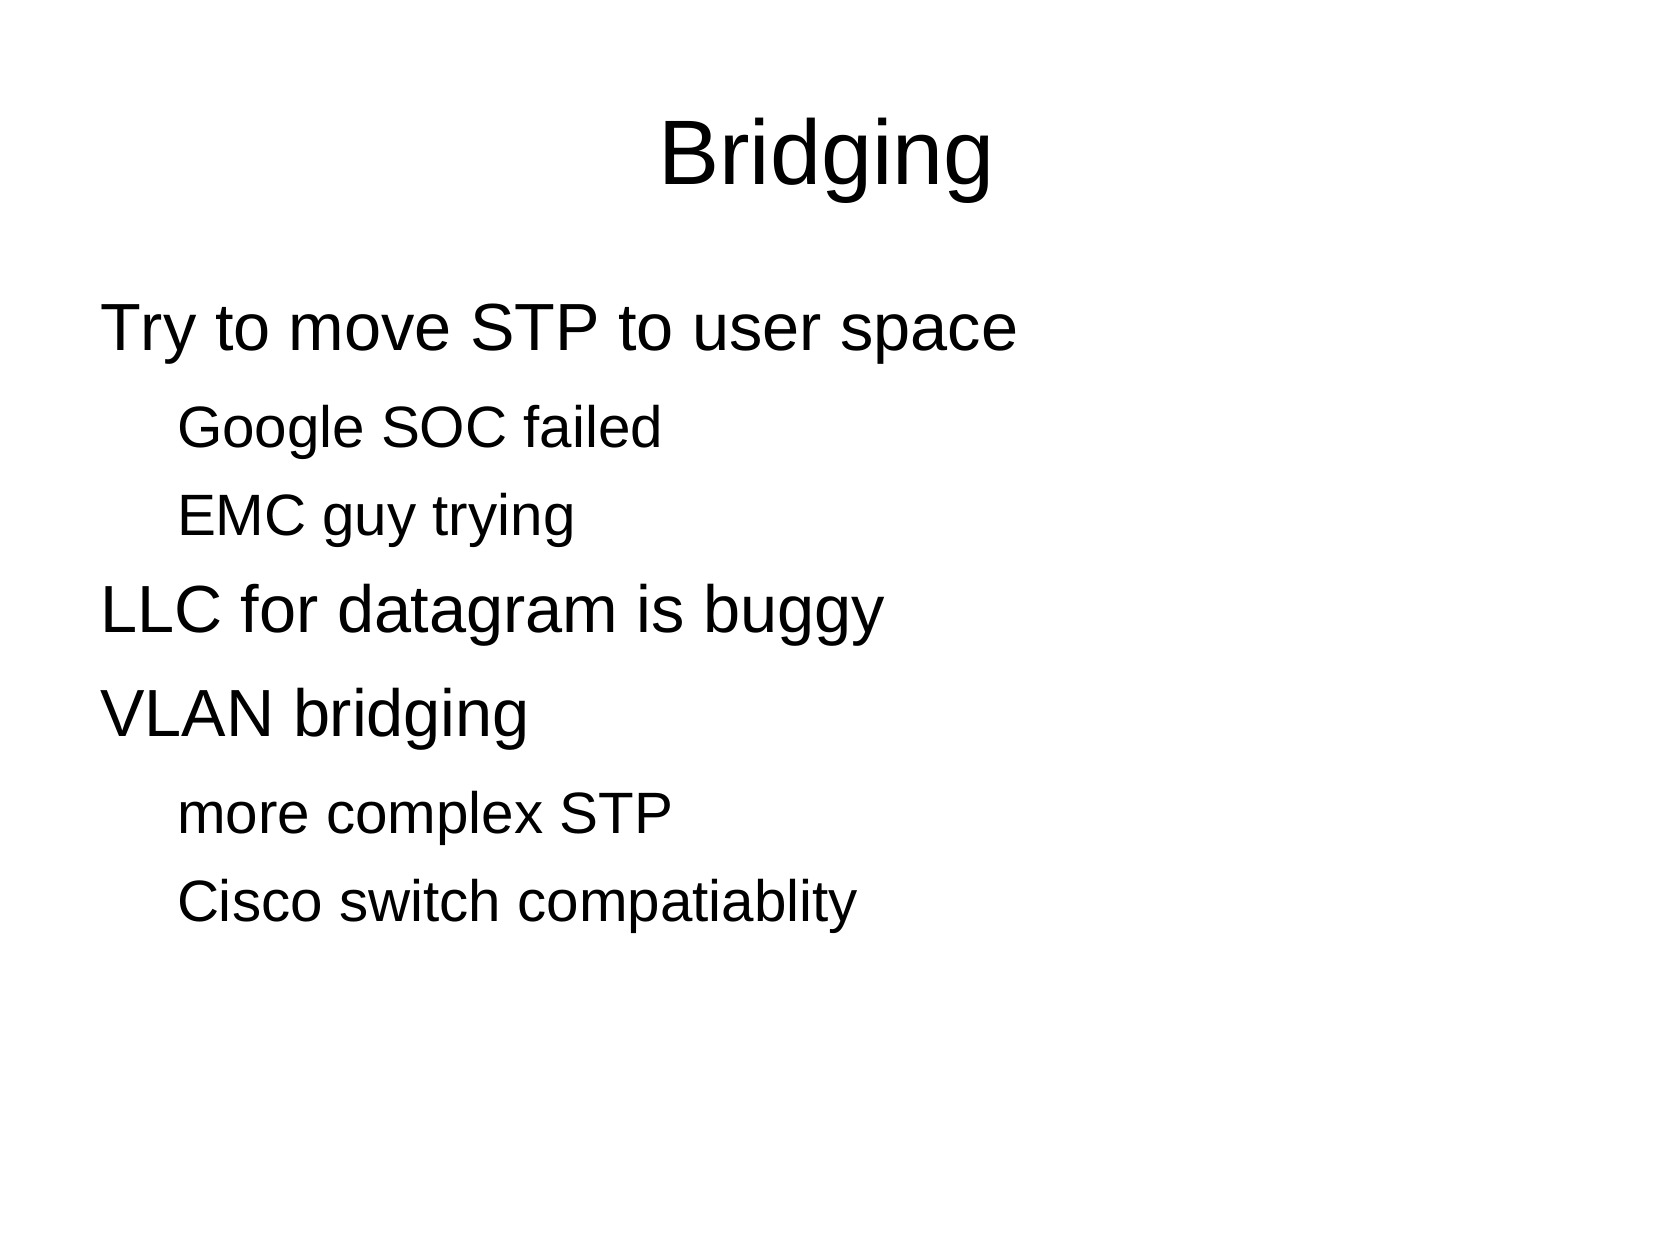

# Bridging
Try to move STP to user space
Google SOC failed
EMC guy trying
LLC for datagram is buggy
VLAN bridging
more complex STP
Cisco switch compatiablity